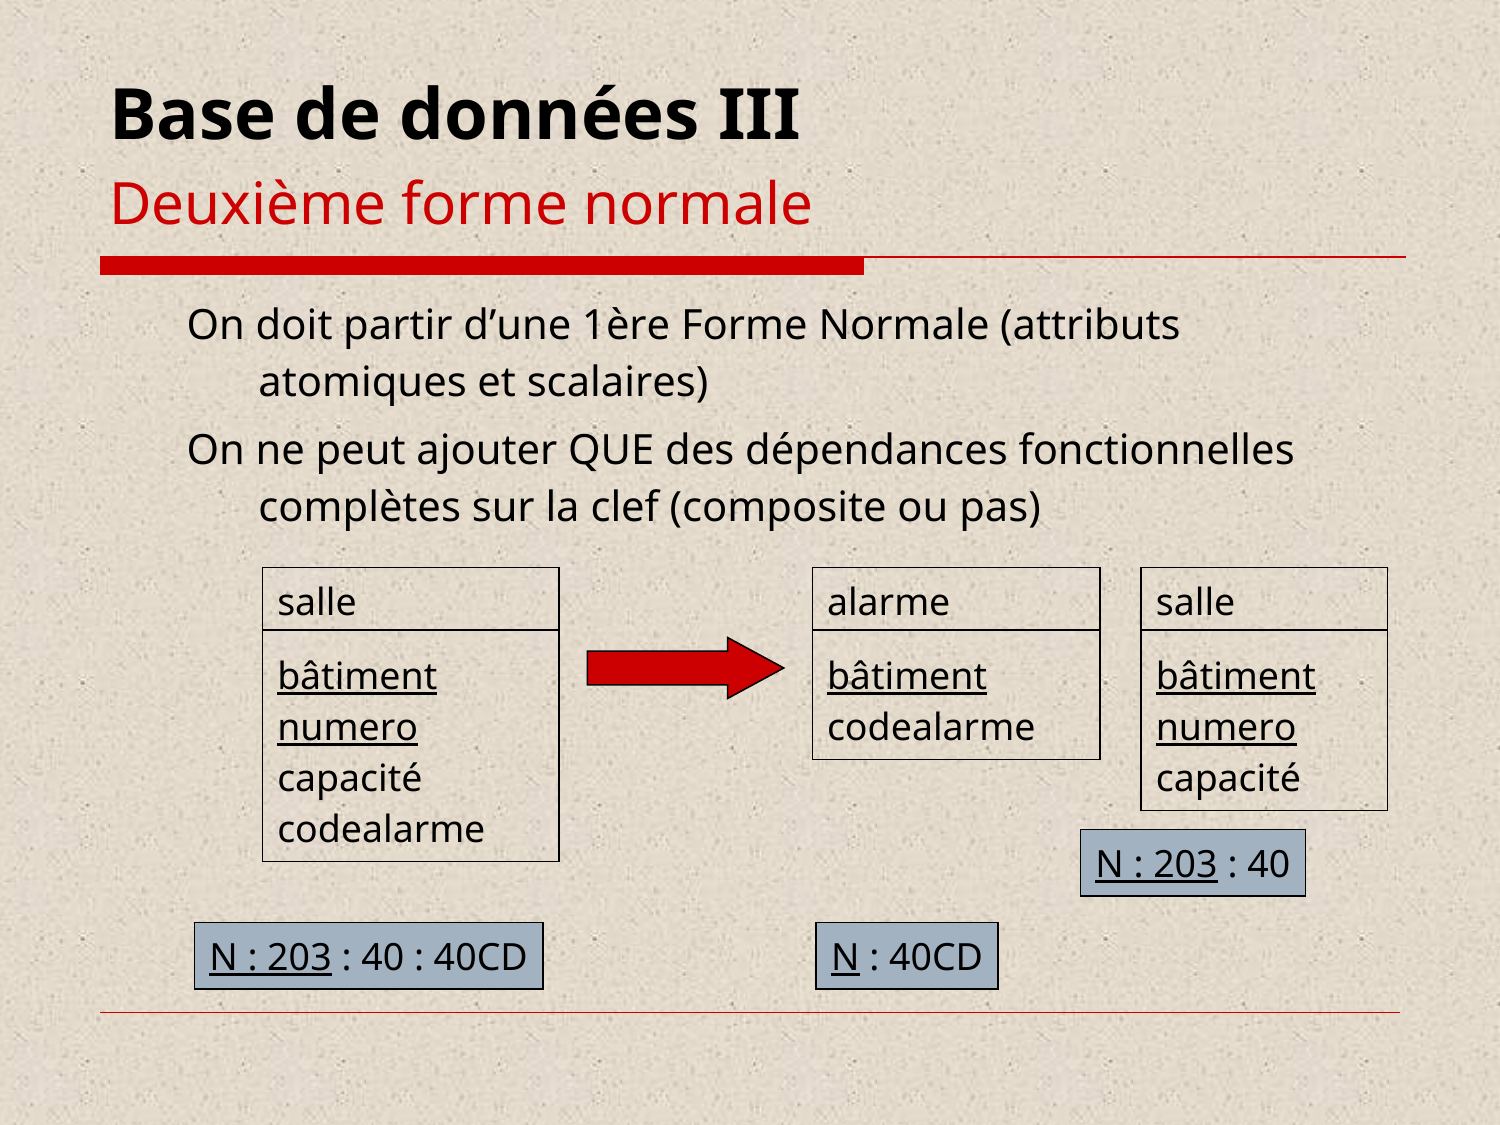

Base de données III
Deuxième forme normale
# On doit partir d’une 1ère Forme Normale (attributs atomiques et scalaires)
On ne peut ajouter QUE des dépendances fonctionnelles complètes sur la clef (composite ou pas)
salle
bâtiment
numero
capacité
codealarme
alarme
bâtiment
codealarme
salle
bâtiment
numero
capacité
N : 203 : 40
N : 203 : 40 : 40CD
N : 40CD